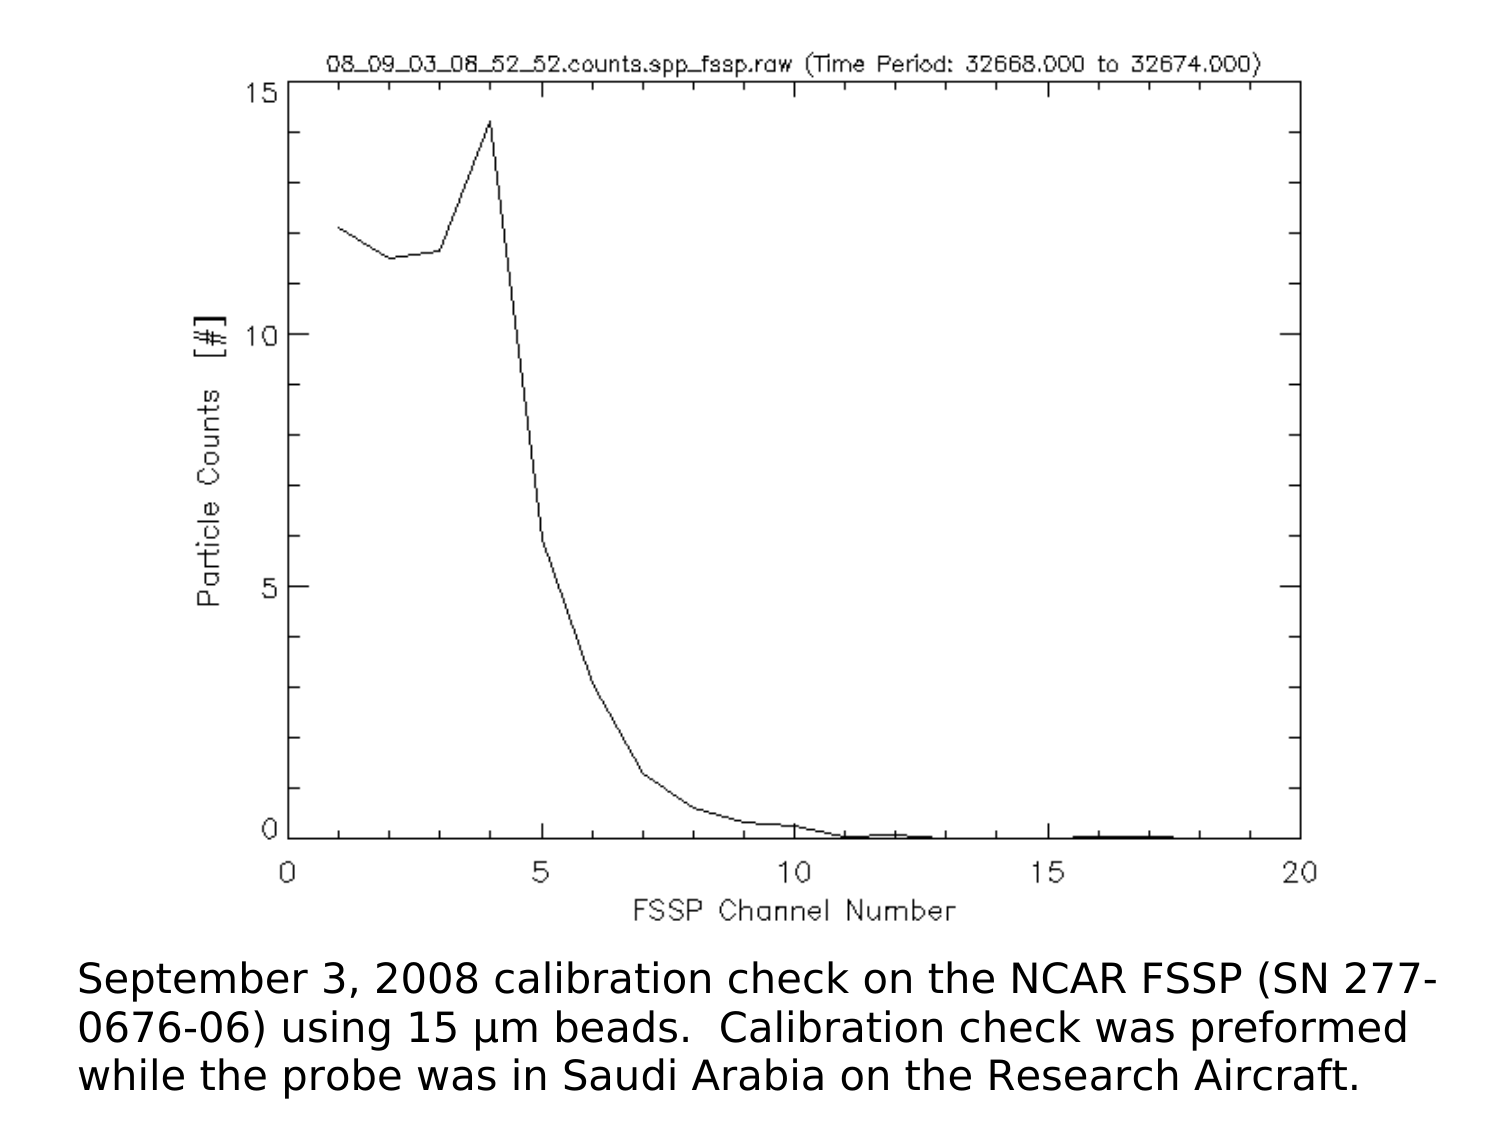

September 3, 2008 calibration check on the NCAR FSSP (SN 277-0676-06) using 15 µm beads. Calibration check was preformed while the probe was in Saudi Arabia on the Research Aircraft.